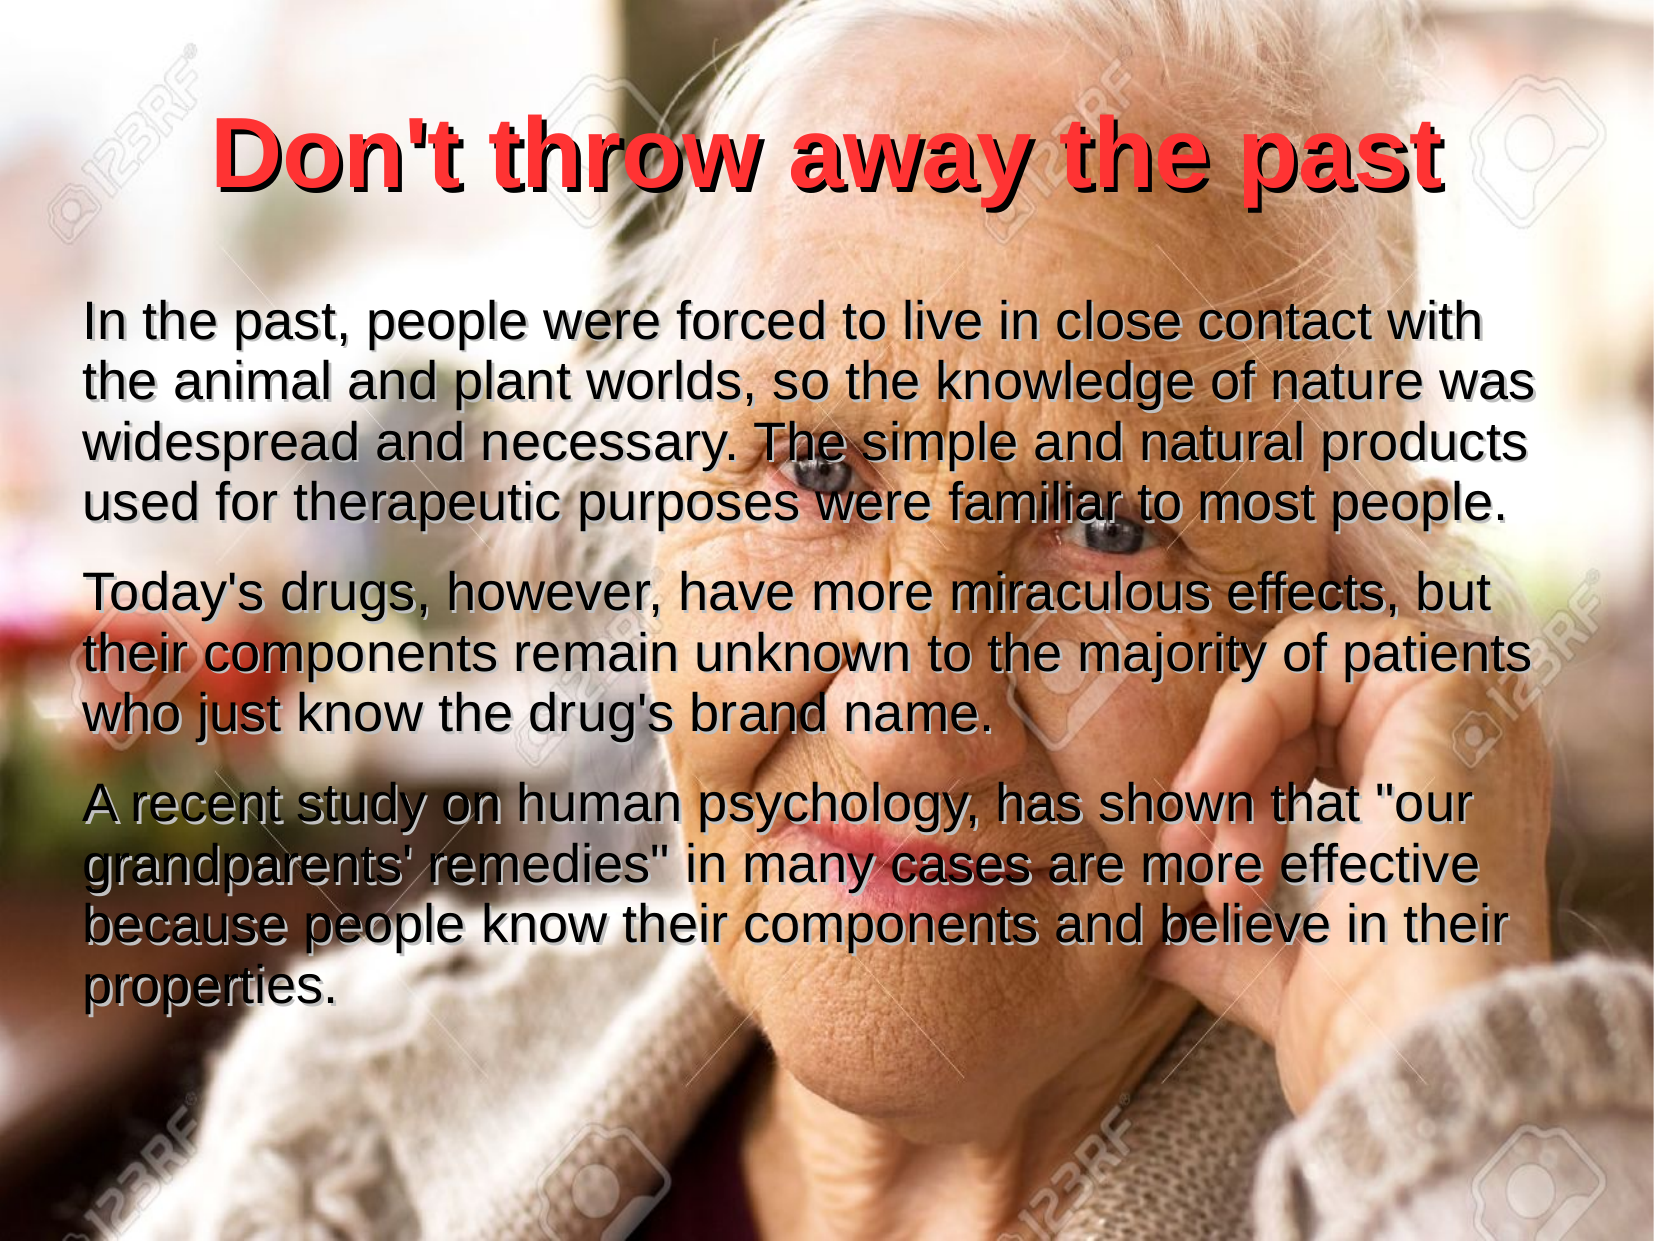

# Don't throw away the past
In the past, people were forced to live in close contact with the animal and plant worlds, so the knowledge of nature was widespread and necessary. The simple and natural products used for therapeutic purposes were familiar to most people.
Today's drugs, however, have more miraculous effects, but their components remain unknown to the majority of patients who just know the drug's brand name.
A recent study on human psychology, has shown that "our grandparents' remedies" in many cases are more effective because people know their components and believe in their properties.